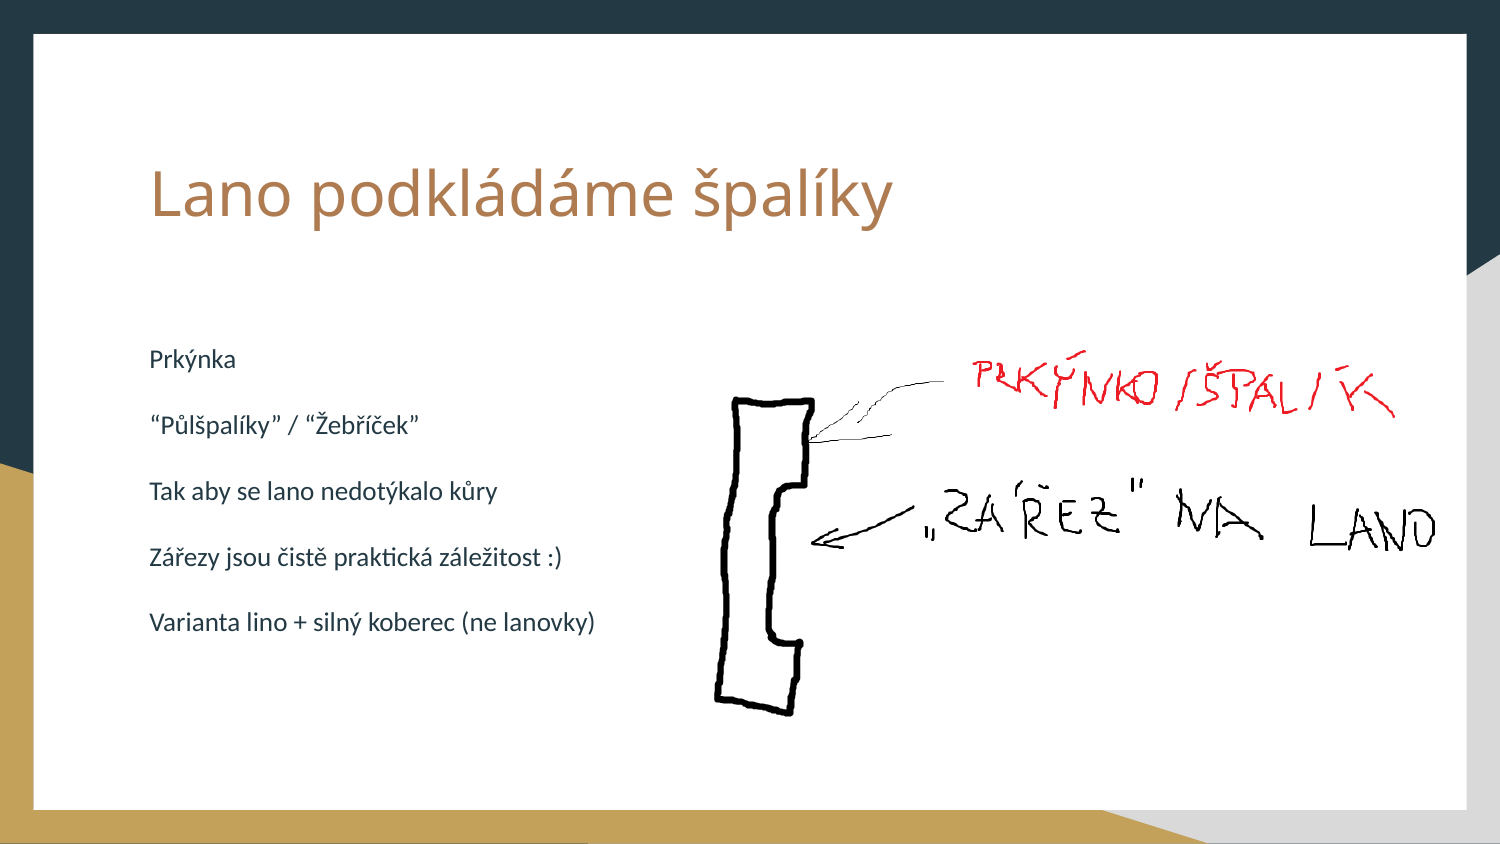

# Lano podkládáme špalíky
Prkýnka
“Půlšpalíky” / “Žebříček”
Tak aby se lano nedotýkalo kůry
Zářezy jsou čistě praktická záležitost :)
Varianta lino + silný koberec (ne lanovky)